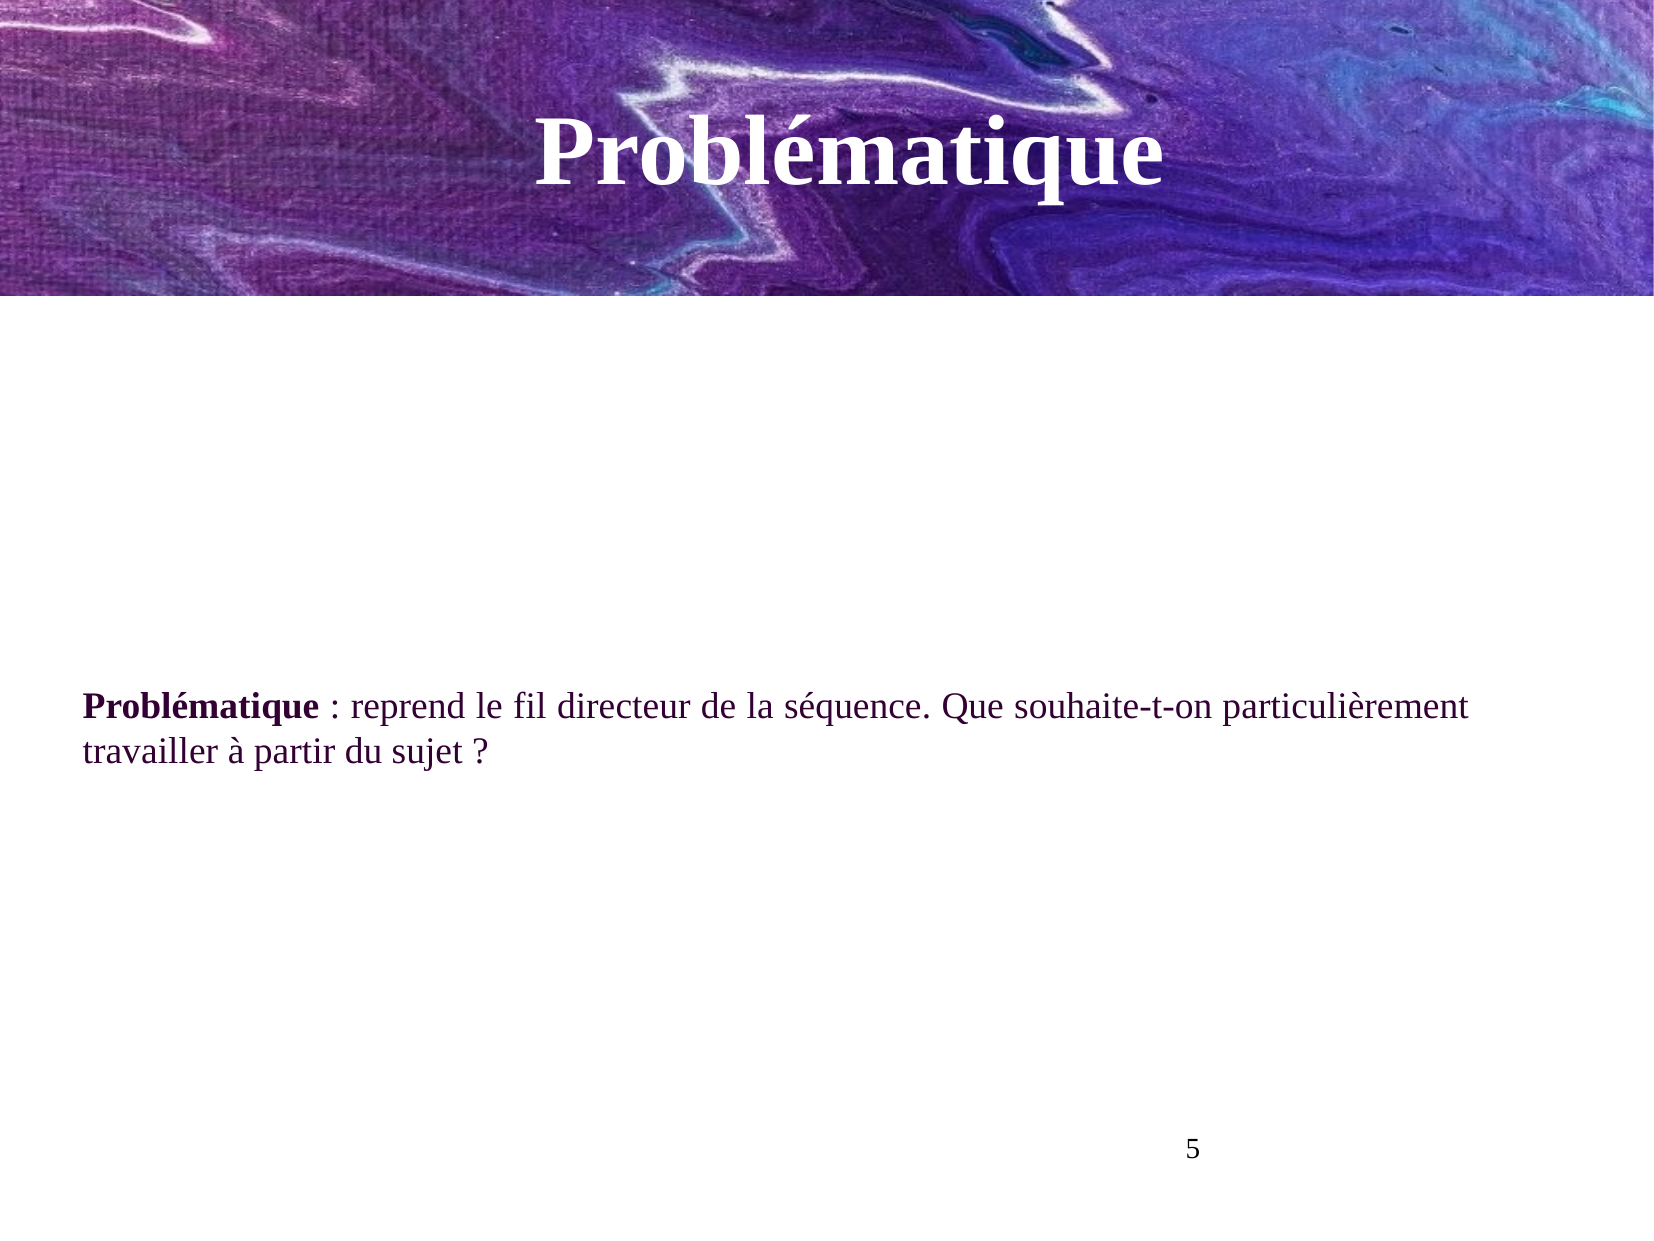

Problématique
# Problématique : reprend le fil directeur de la séquence. Que souhaite-t-on particulièrement travailler à partir du sujet ?